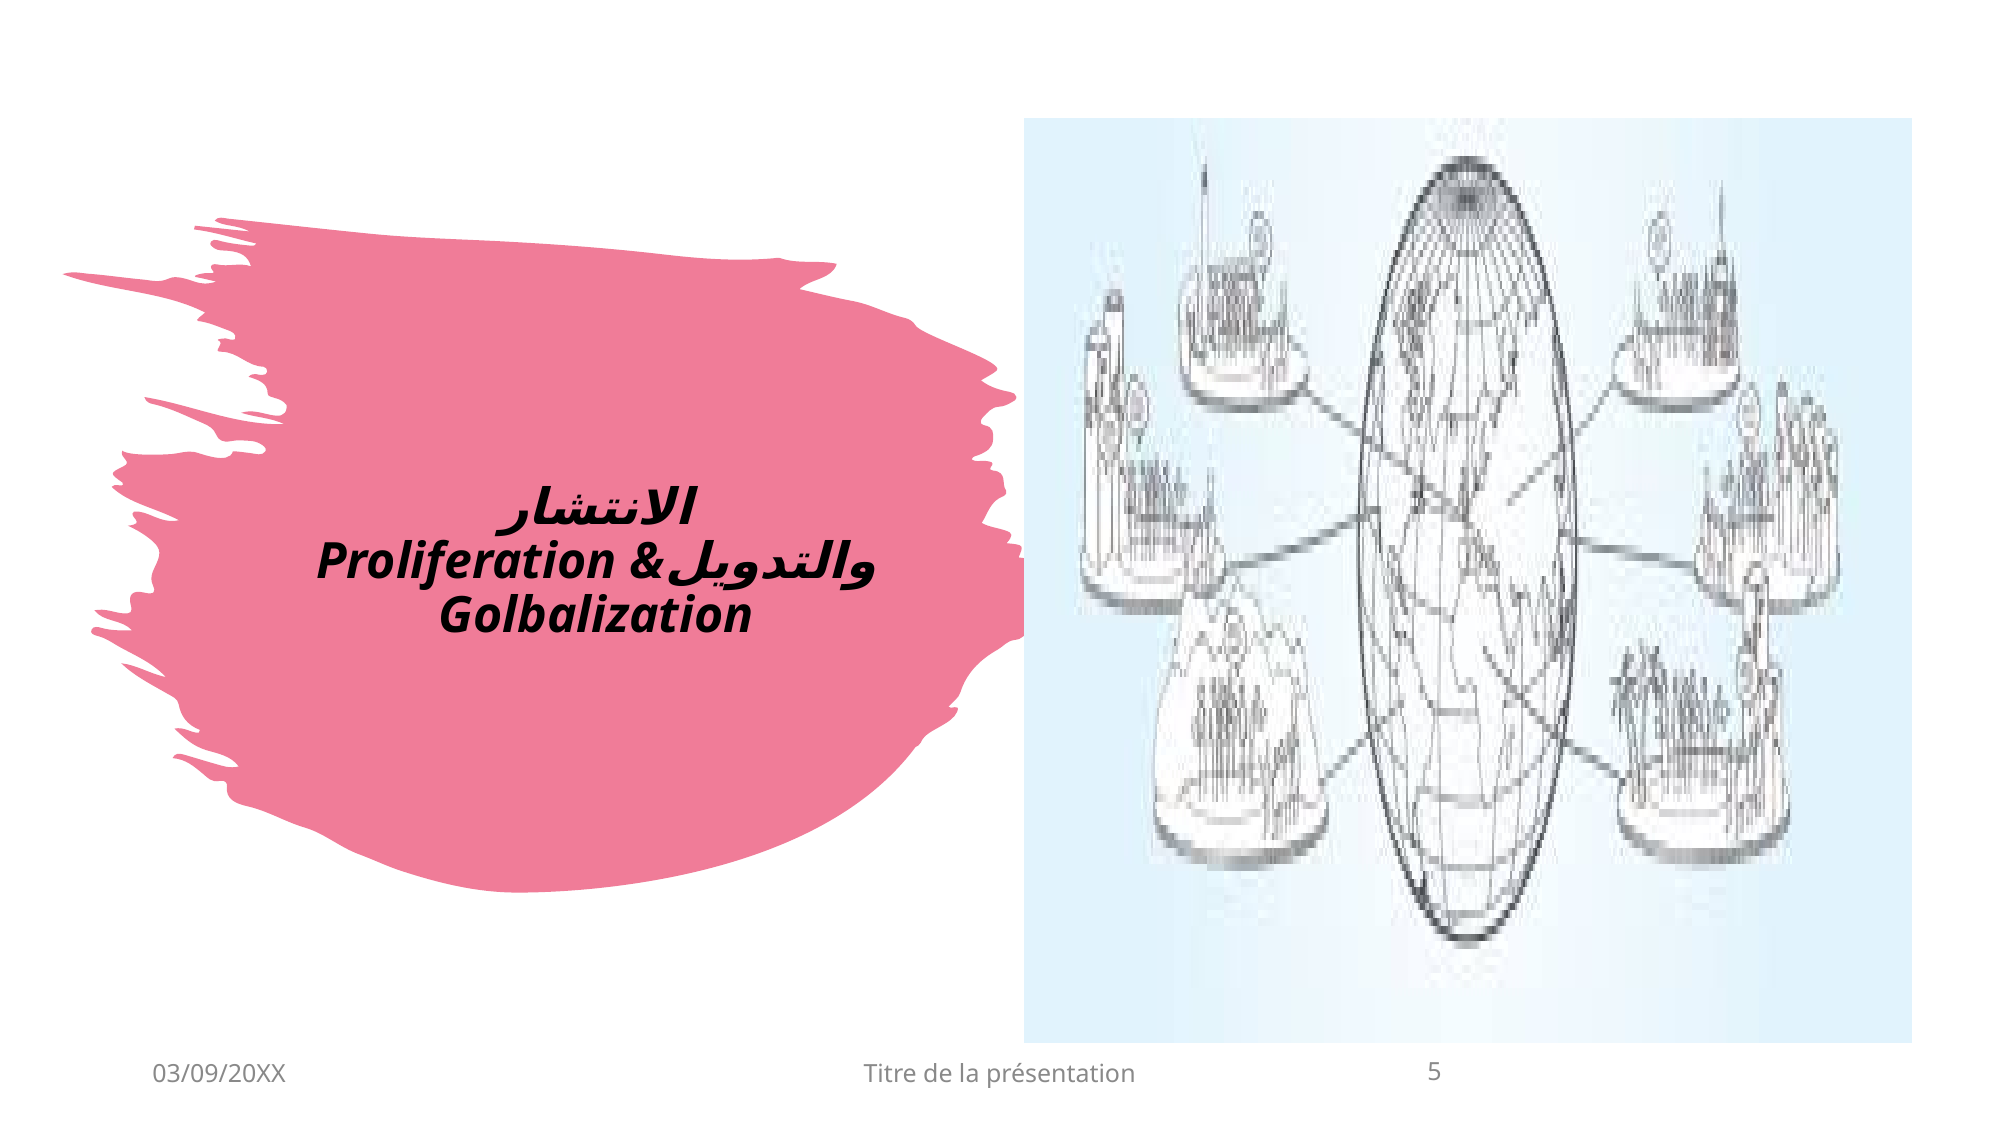

# الانتشار والتدويلProliferation & Golbalization
03/09/20XX
Titre de la présentation